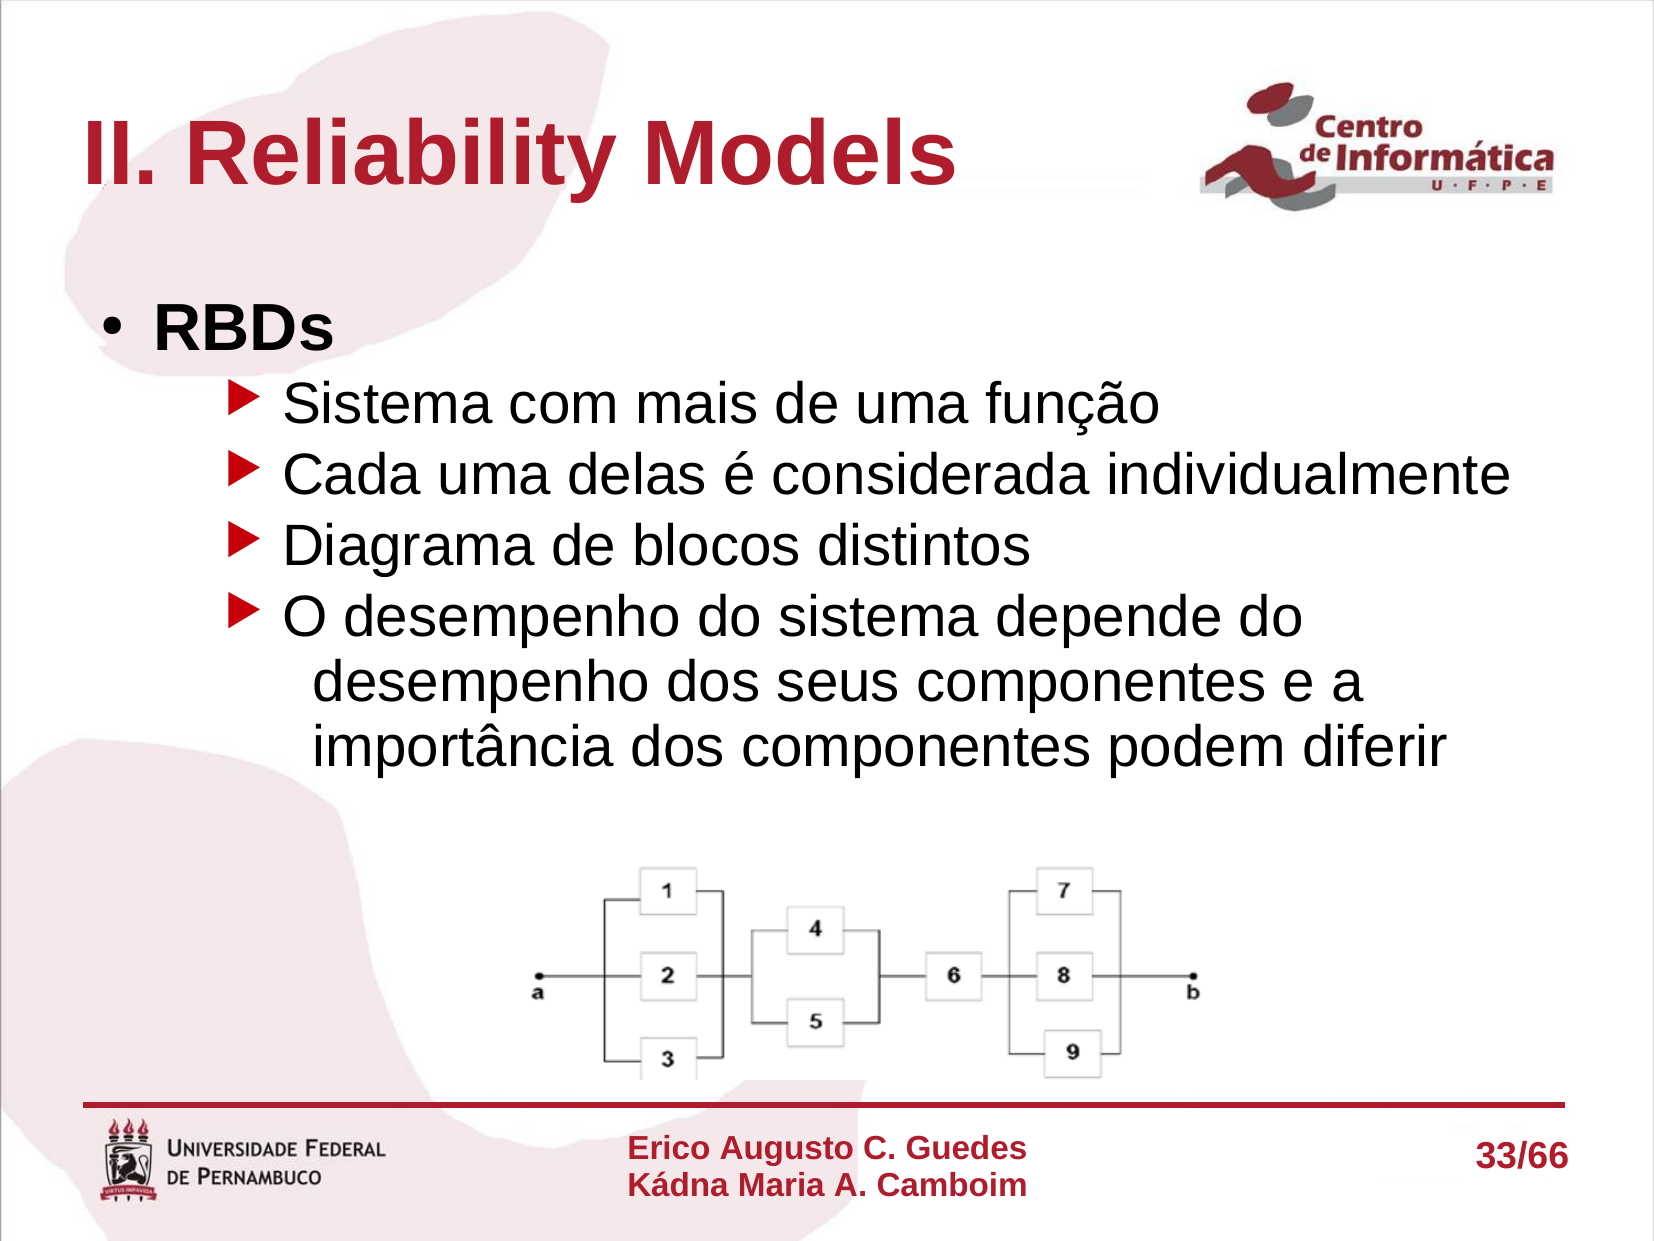

# II. Reliability Models
RBDs
 Sistema com mais de uma função
 Cada uma delas é considerada individualmente
 Diagrama de blocos distintos
 O desempenho do sistema depende do desempenho dos seus componentes e a importância dos componentes podem diferir